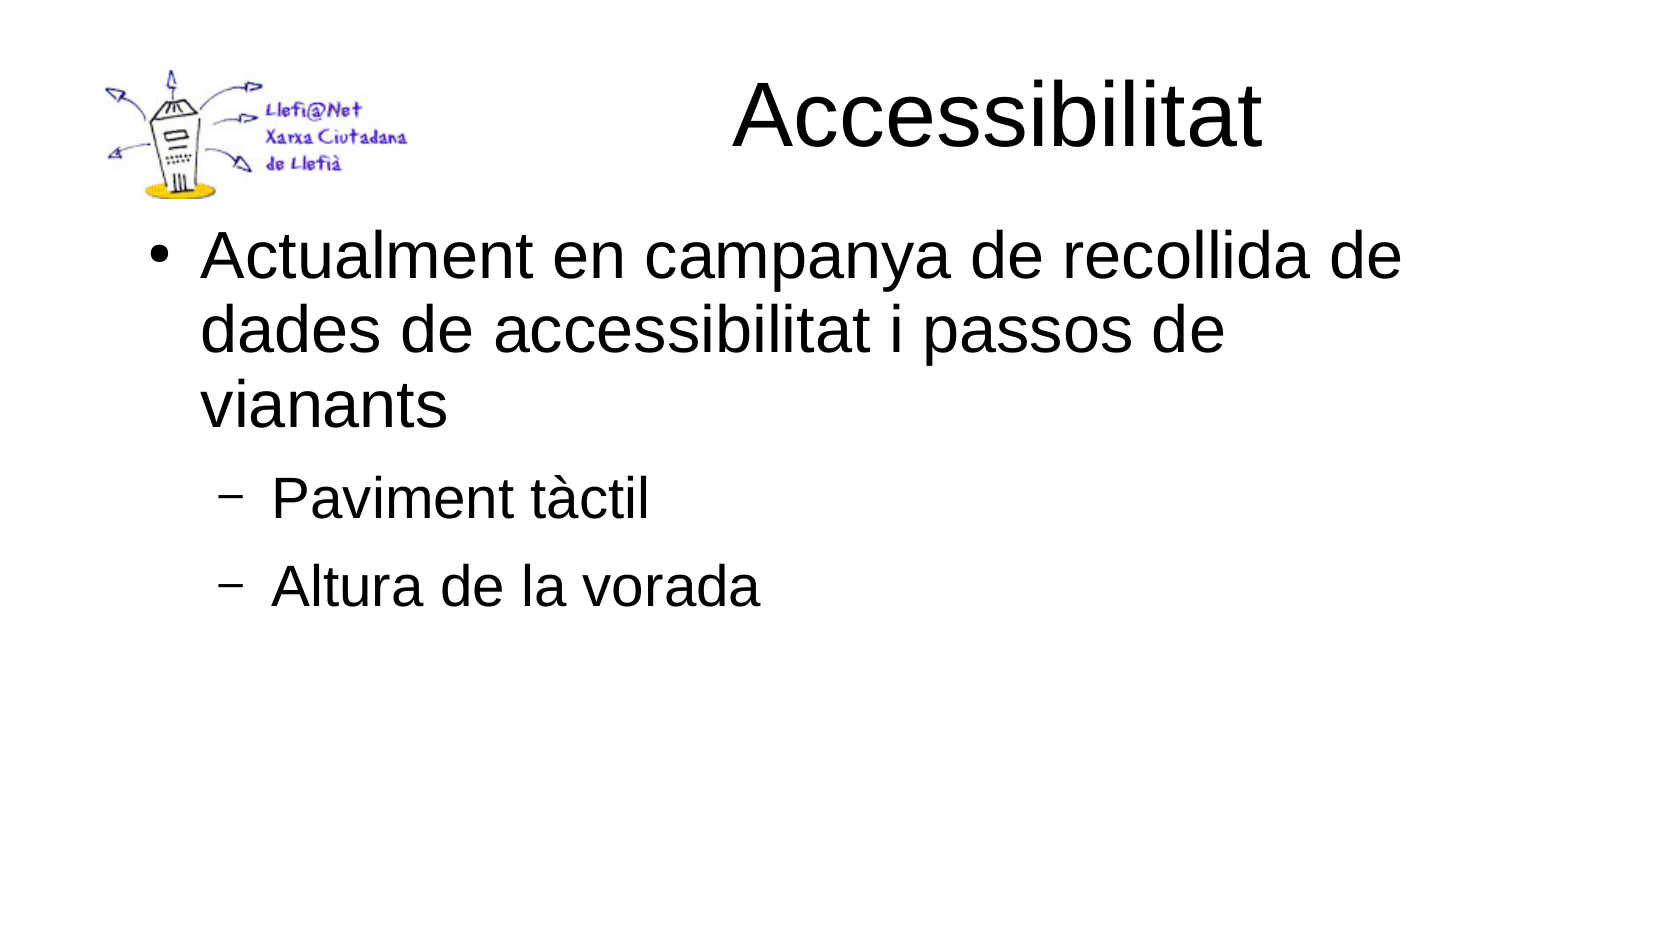

# Accessibilitat
Actualment en campanya de recollida de dades de accessibilitat i passos de vianants
Paviment tàctil
Altura de la vorada